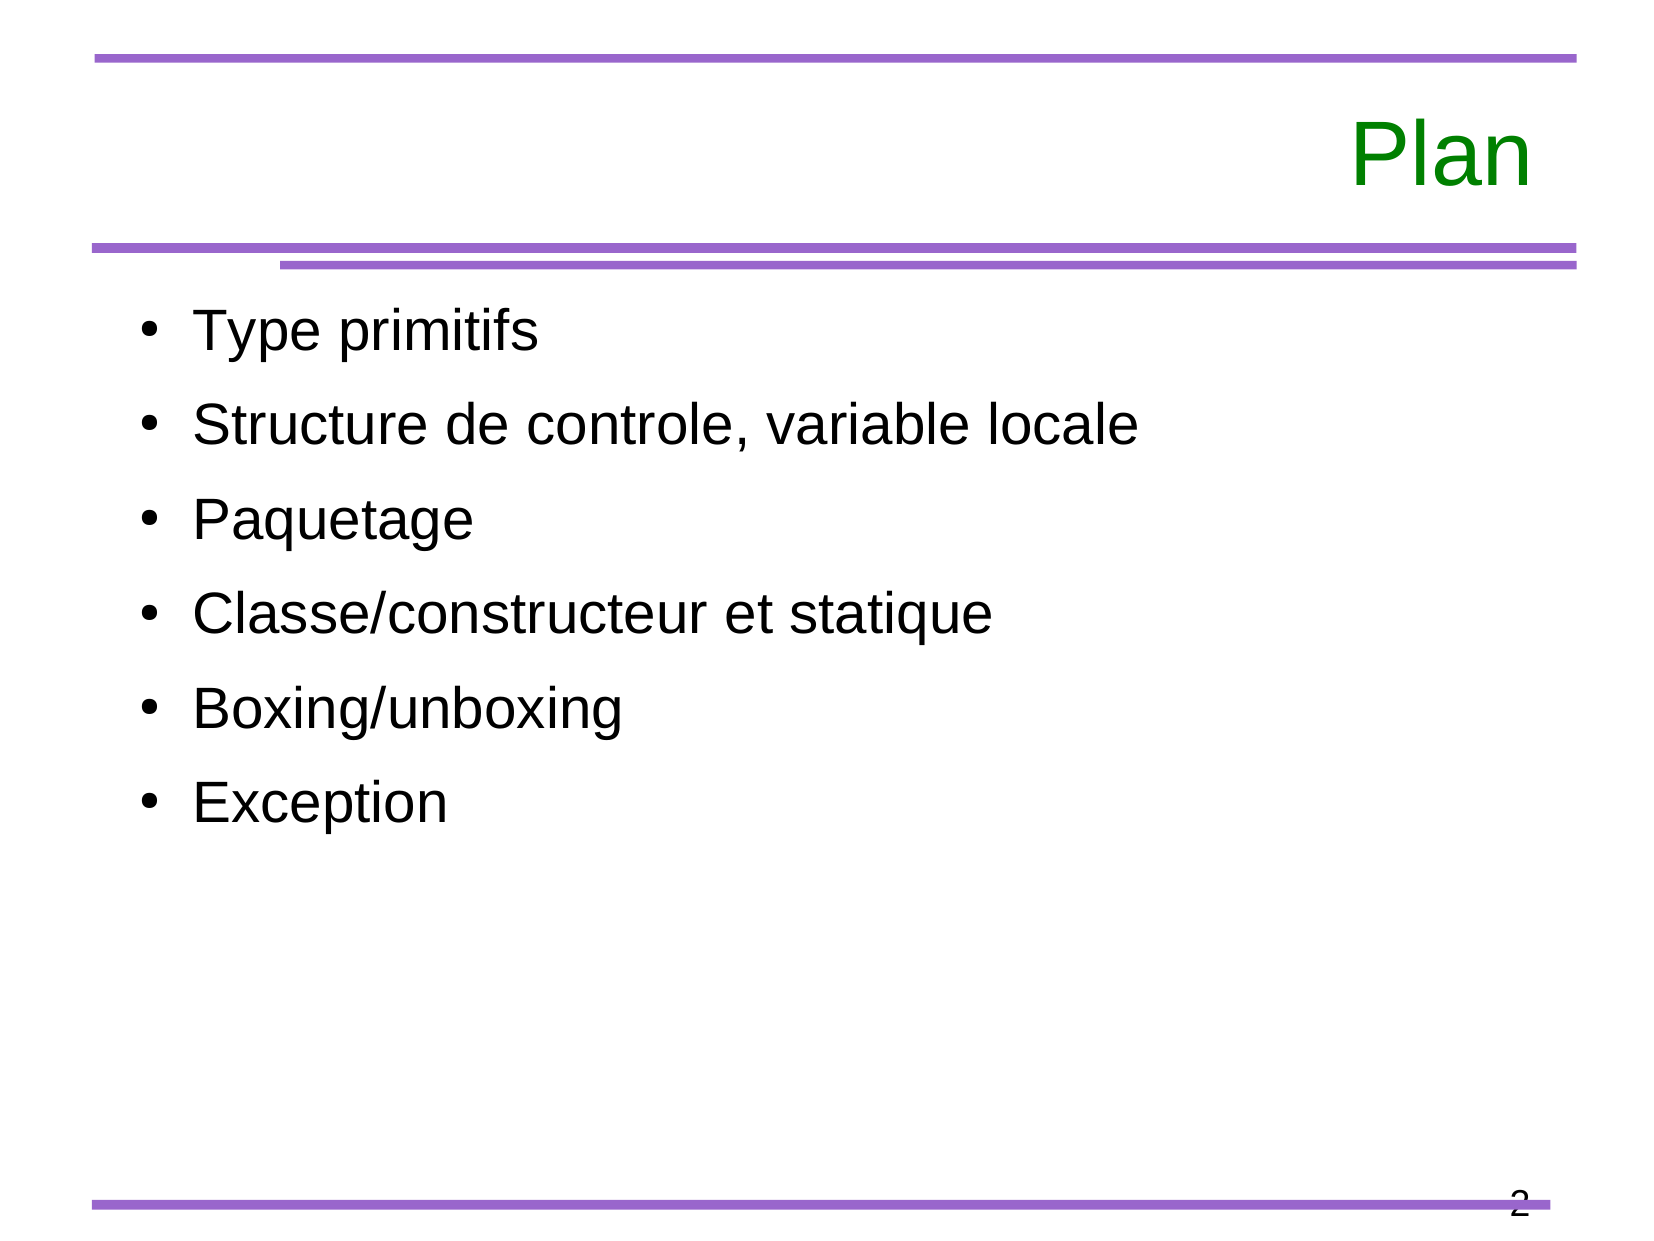

# Plan
Type primitifs
Structure de controle, variable locale
Paquetage
Classe/constructeur et statique
Boxing/unboxing
Exception